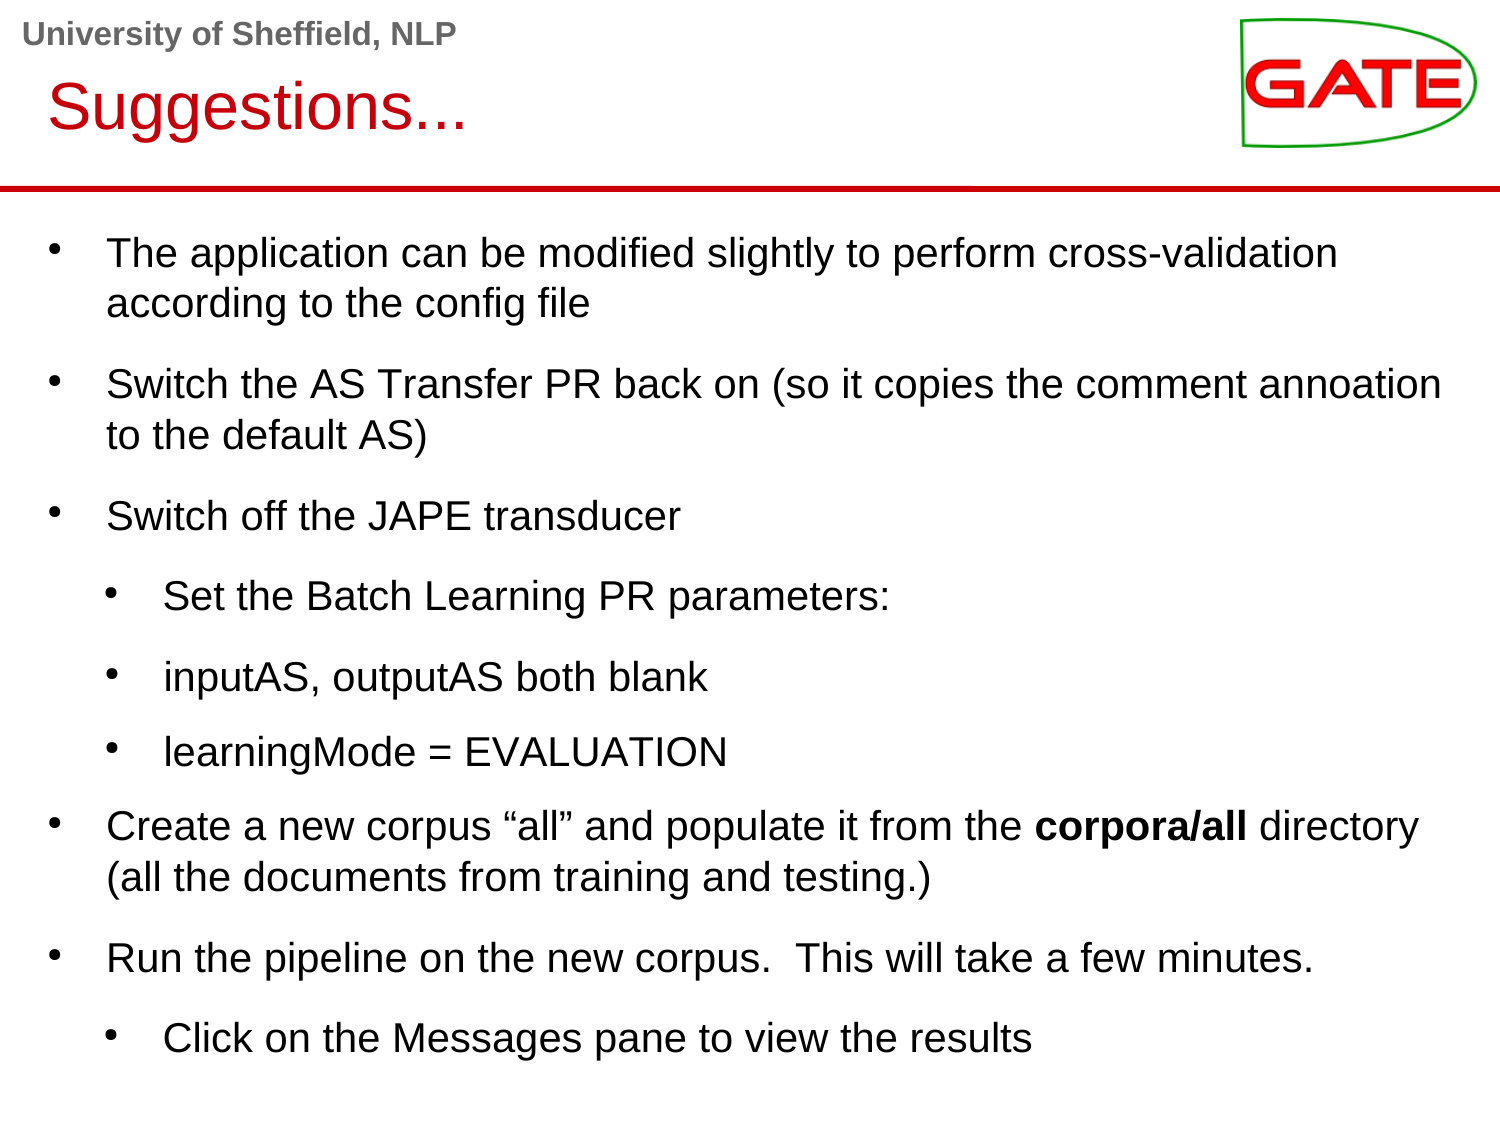

# Suggestions...
The application can be modified slightly to perform cross-validation according to the config file
Switch the AS Transfer PR back on (so it copies the comment annoation to the default AS)
Switch off the JAPE transducer
Set the Batch Learning PR parameters:
inputAS, outputAS both blank
learningMode = EVALUATION
Create a new corpus “all” and populate it from the corpora/all directory (all the documents from training and testing.)
Run the pipeline on the new corpus. This will take a few minutes.
Click on the Messages pane to view the results